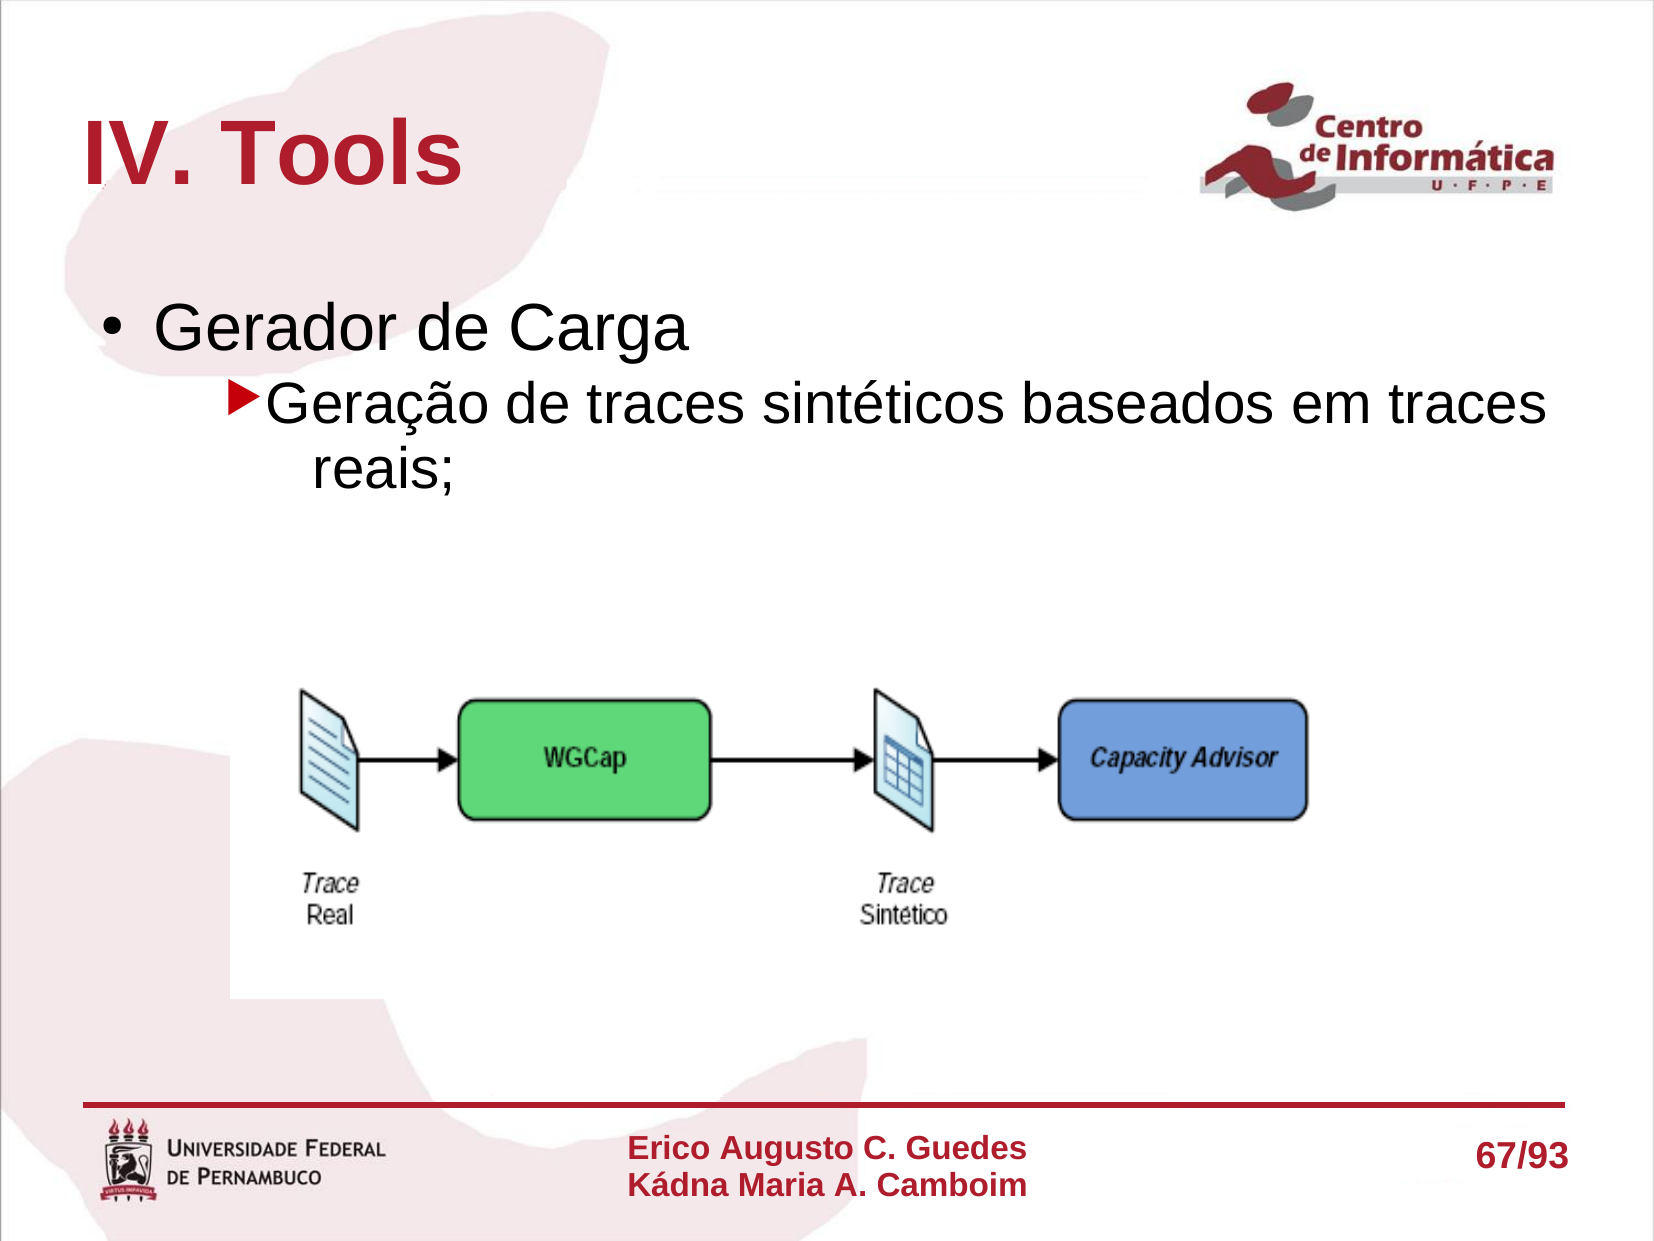

# IV. Tools
Gerador de Carga
Geração de traces sintéticos baseados em traces reais;